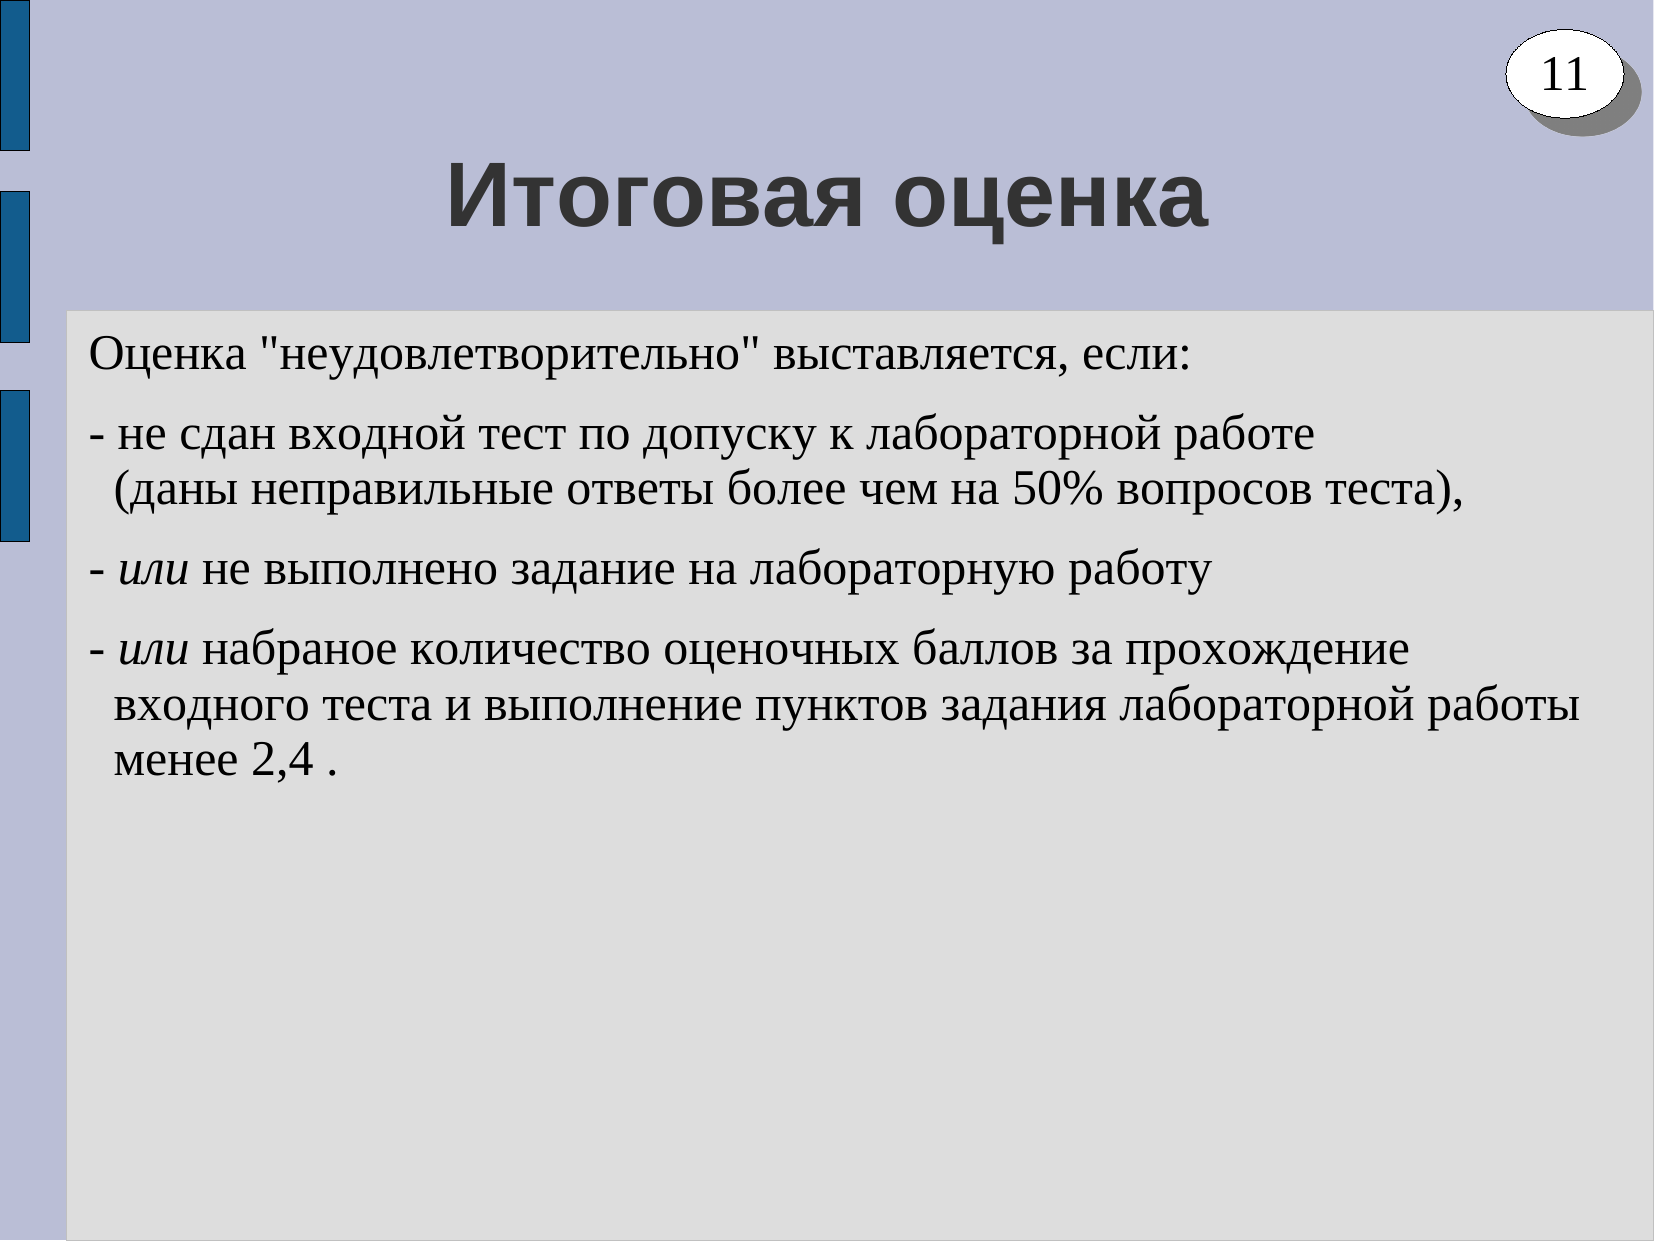

11
# Итоговая оценка
Оценка "неудовлетворительно" выставляется, если:
- не сдан входной тест по допуску к лабораторной работе
 (даны неправильные ответы более чем на 50% вопросов теста),
- или не выполнено задание на лабораторную работу
- или набраное количество оценочных баллов за прохождение
 входного теста и выполнение пунктов задания лабораторной работы
  менее 2,4 .